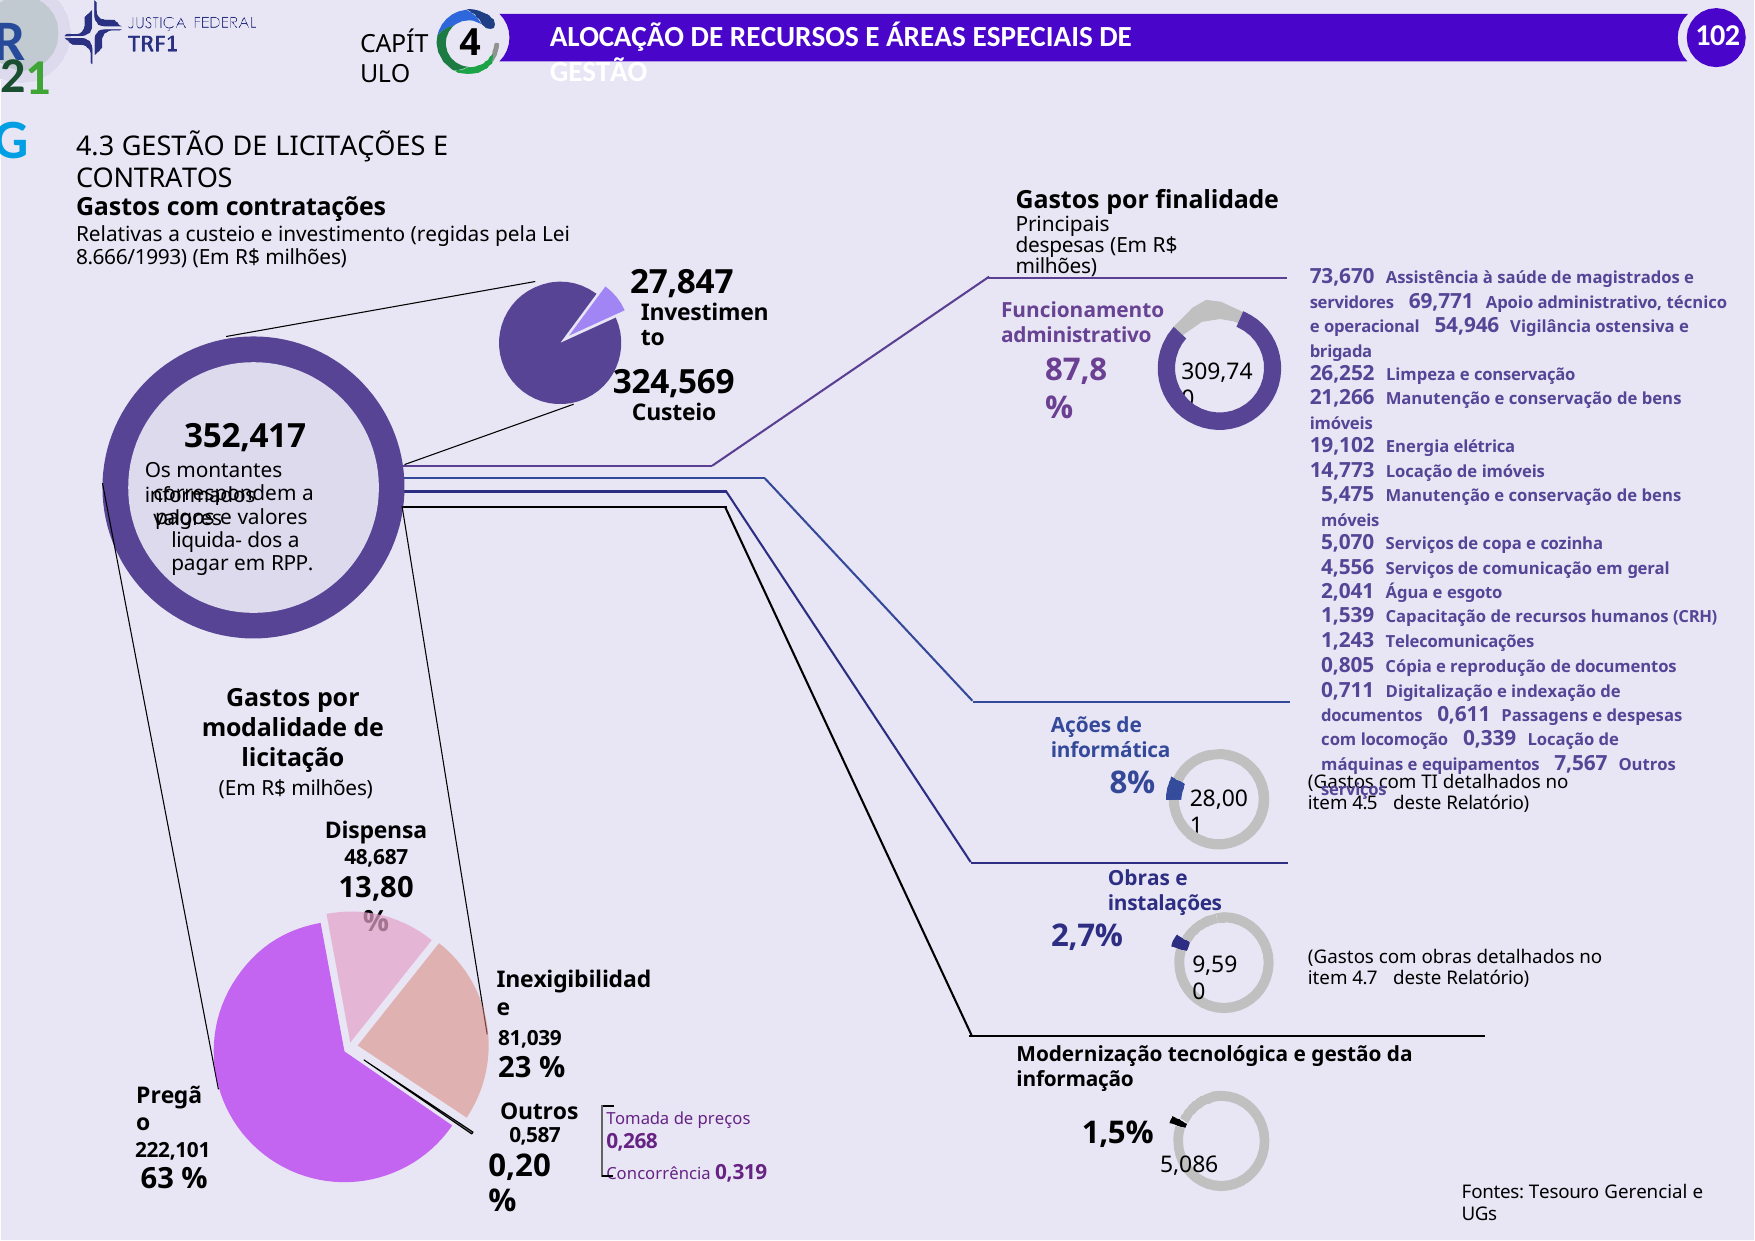

RG
102
21
ALOCAÇÃO DE RECURSOS E ÁREAS ESPECIAIS DE GESTÃO
4
CAPÍTULO
4.3 GESTÃO DE LICITAÇÕES E CONTRATOS
Gastos por finalidade
Principais despesas (Em R$ milhões)
Funcionamento administrativo
Gastos com contratações
Relativas a custeio e investimento (regidas pela Lei 8.666/1993) (Em R$ milhões)
27,847
Investimento
73,670 Assistência à saúde de magistrados e servidores 69,771 Apoio administrativo, técnico e operacional 54,946 Vigilância ostensiva e brigada
26,252 Limpeza e conservação
21,266 Manutenção e conservação de bens imóveis
19,102 Energia elétrica
14,773 Locação de imóveis
5,475 Manutenção e conservação de bens móveis
5,070 Serviços de copa e cozinha
4,556 Serviços de comunicação em geral
2,041 Água e esgoto
1,539 Capacitação de recursos humanos (CRH)
1,243 Telecomunicações
0,805 Cópia e reprodução de documentos 0,711 Digitalização e indexação de documentos 0,611 Passagens e despesas com locomoção 0,339 Locação de máquinas e equipamentos 7,567 Outros serviços
87,8%
309,740
324,569
Custeio
352,417
Os montantes informados
correspondem a valores
pagos e valores liquida- dos a pagar em RPP.
Gastos por modalidade de licitação
(Em R$ milhões)
Ações de informática
8%
(Gastos com TI detalhados no item 4.5 deste Relatório)
28,001
Dispensa
48,687
13,80 %
Obras e instalações
2,7%
(Gastos com obras detalhados no item 4.7 deste Relatório)
9,590
Inexigibilidade
81,039
23 %
Modernização tecnológica e gestão da informação
1,5%
5,086
Pregão
222,101
63 %
Outros
0,587
0,20 %
Tomada de preços 0,268
Concorrência 0,319
Fontes: Tesouro Gerencial e UGs